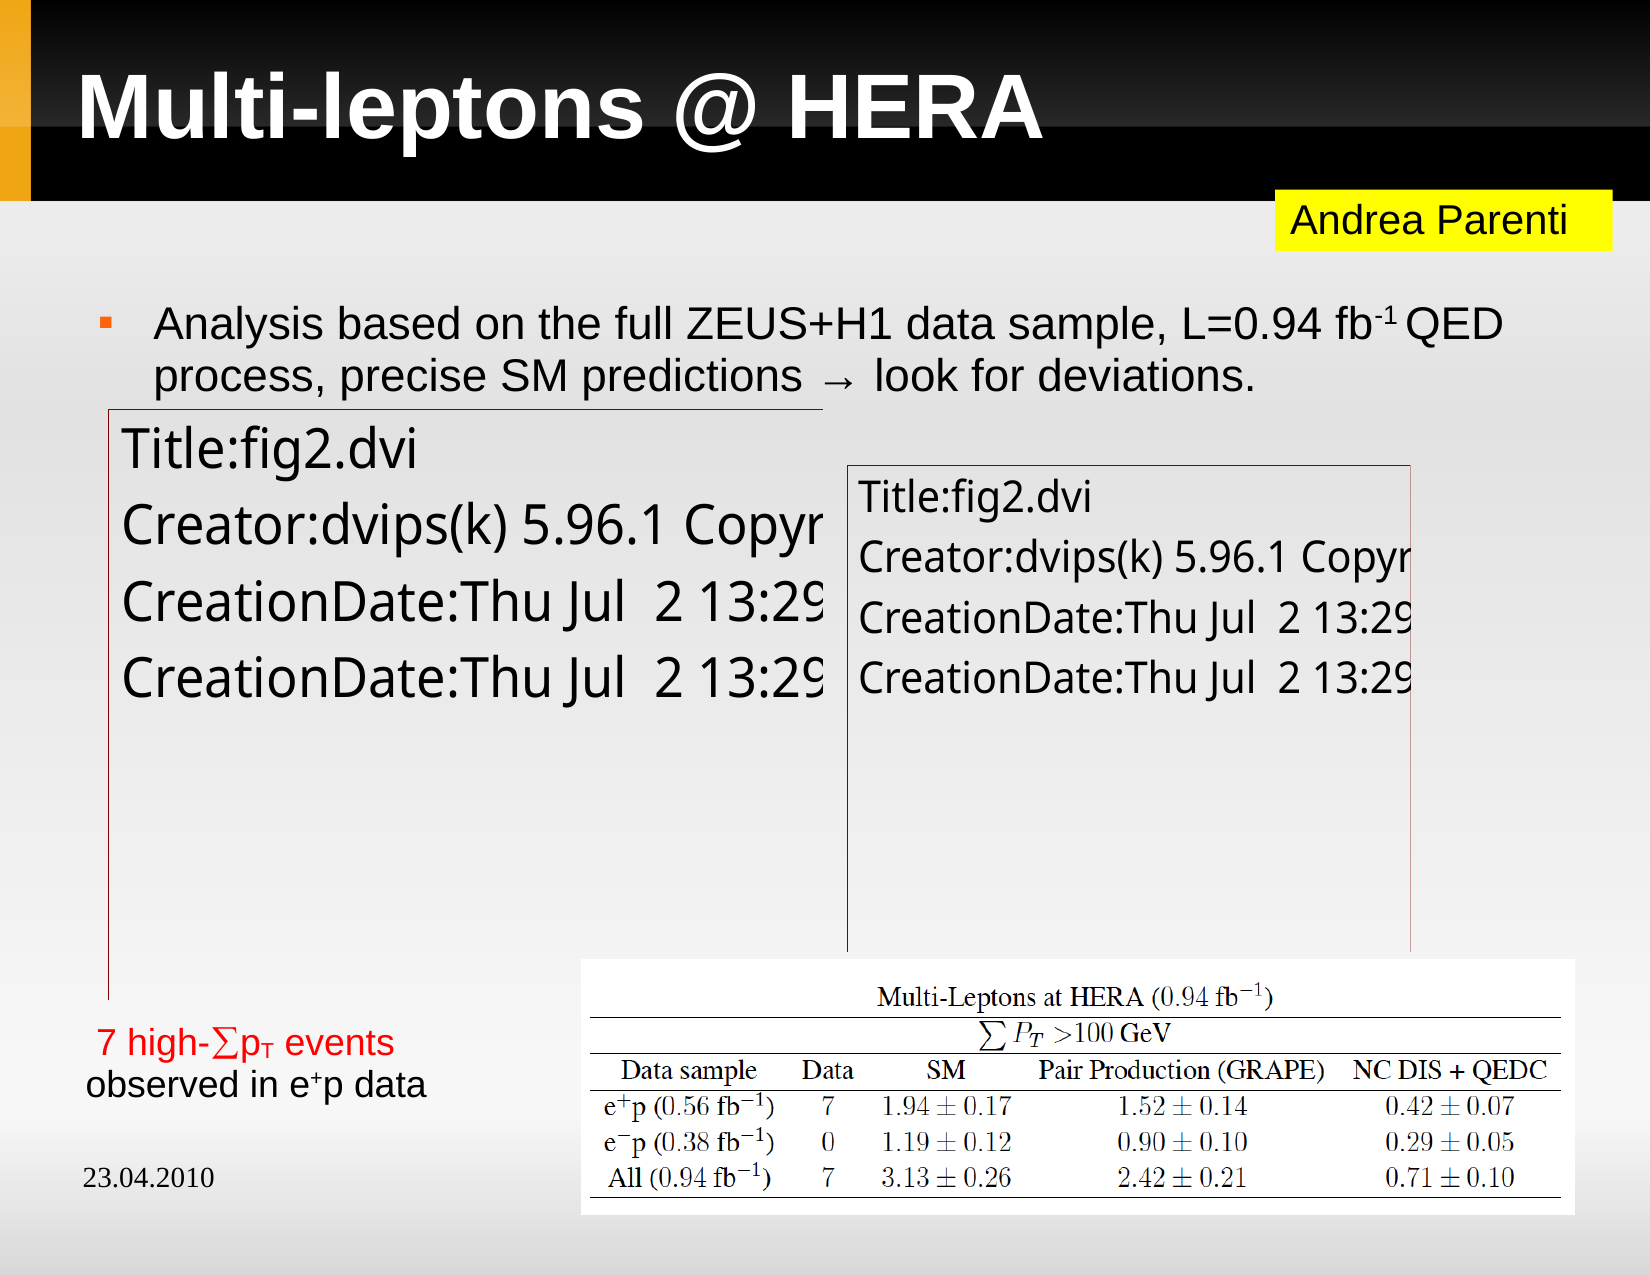

# Multi-leptons @ HERA
Andrea Parenti
Analysis based on the full ZEUS+H1 data sample, L=0.94 fb-1 QED process, precise SM predictions → look for deviations.
 7 high-∑pT events observed in e+p data
23.04.2010
20